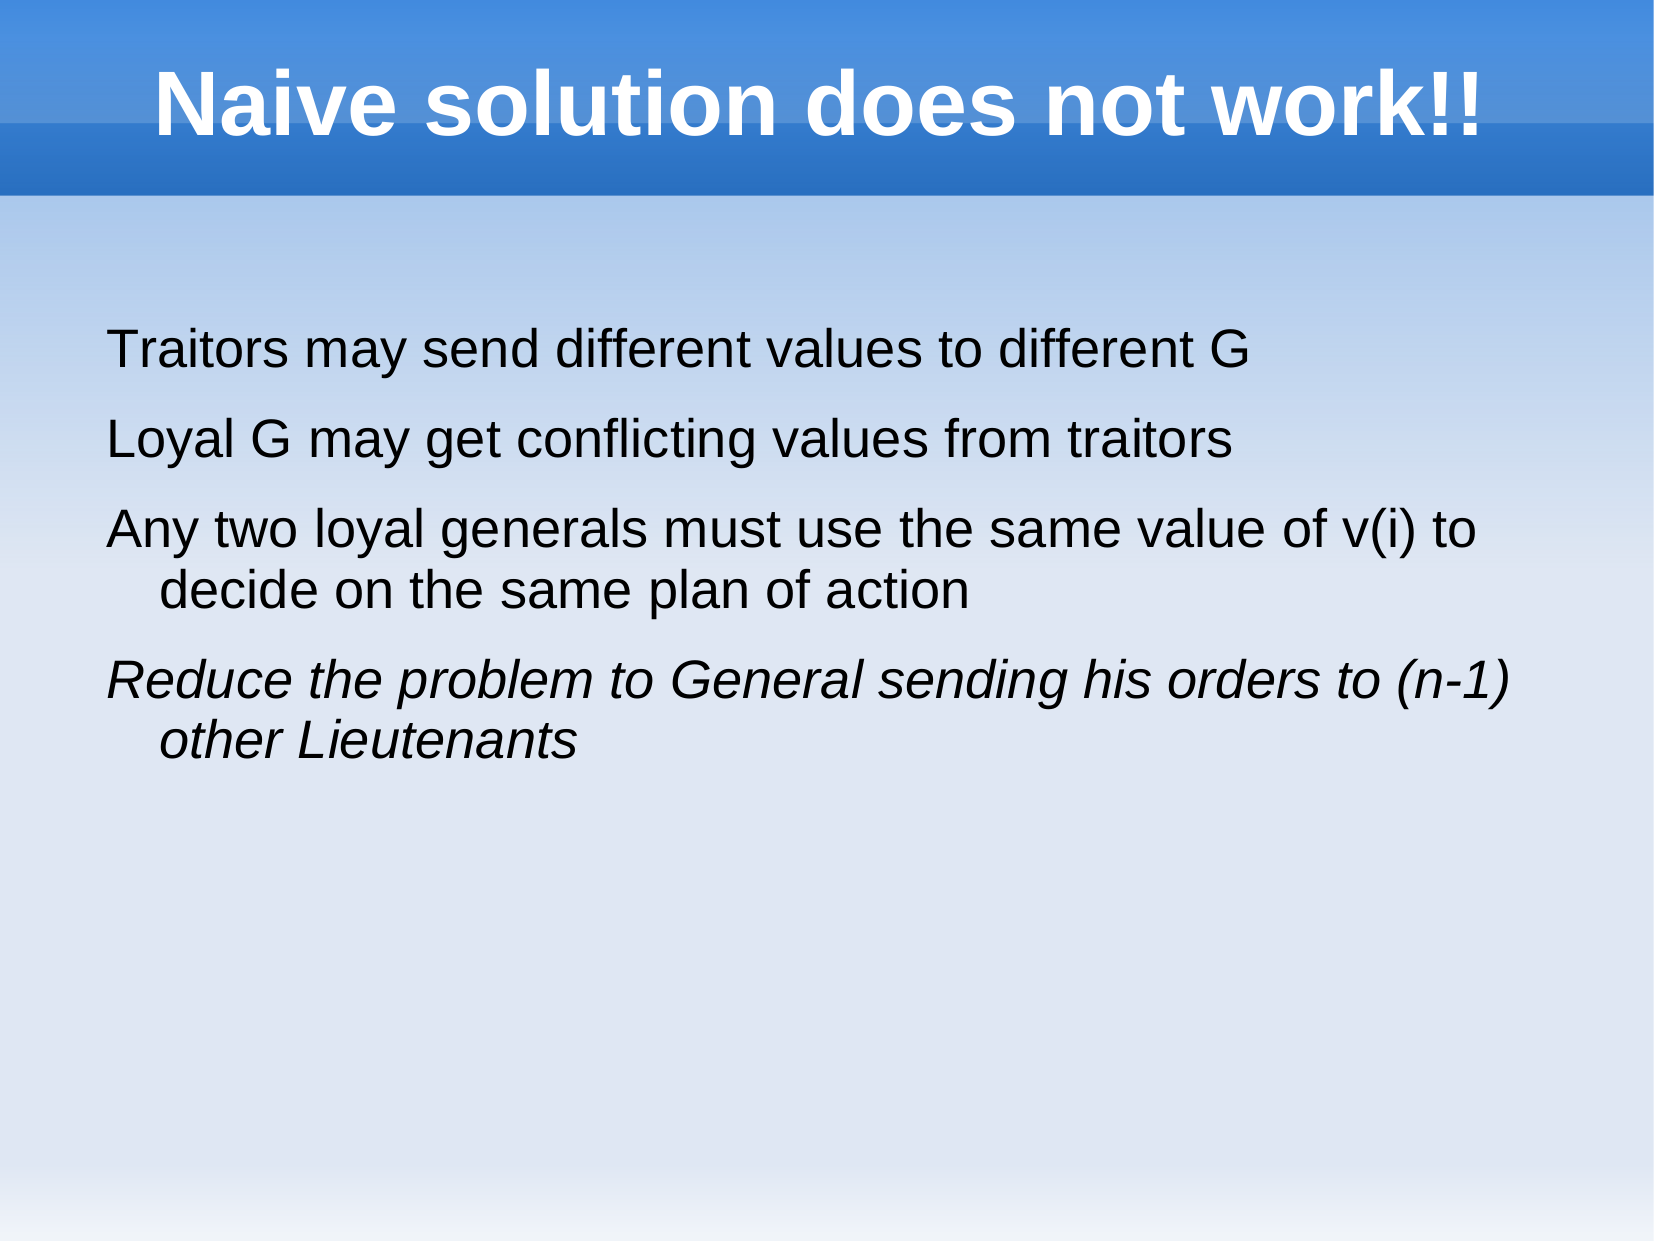

# Naive solution does not work!!
Traitors may send different values to different G
Loyal G may get conflicting values from traitors
Any two loyal generals must use the same value of v(i) to decide on the same plan of action
Reduce the problem to General sending his orders to (n-1) other Lieutenants